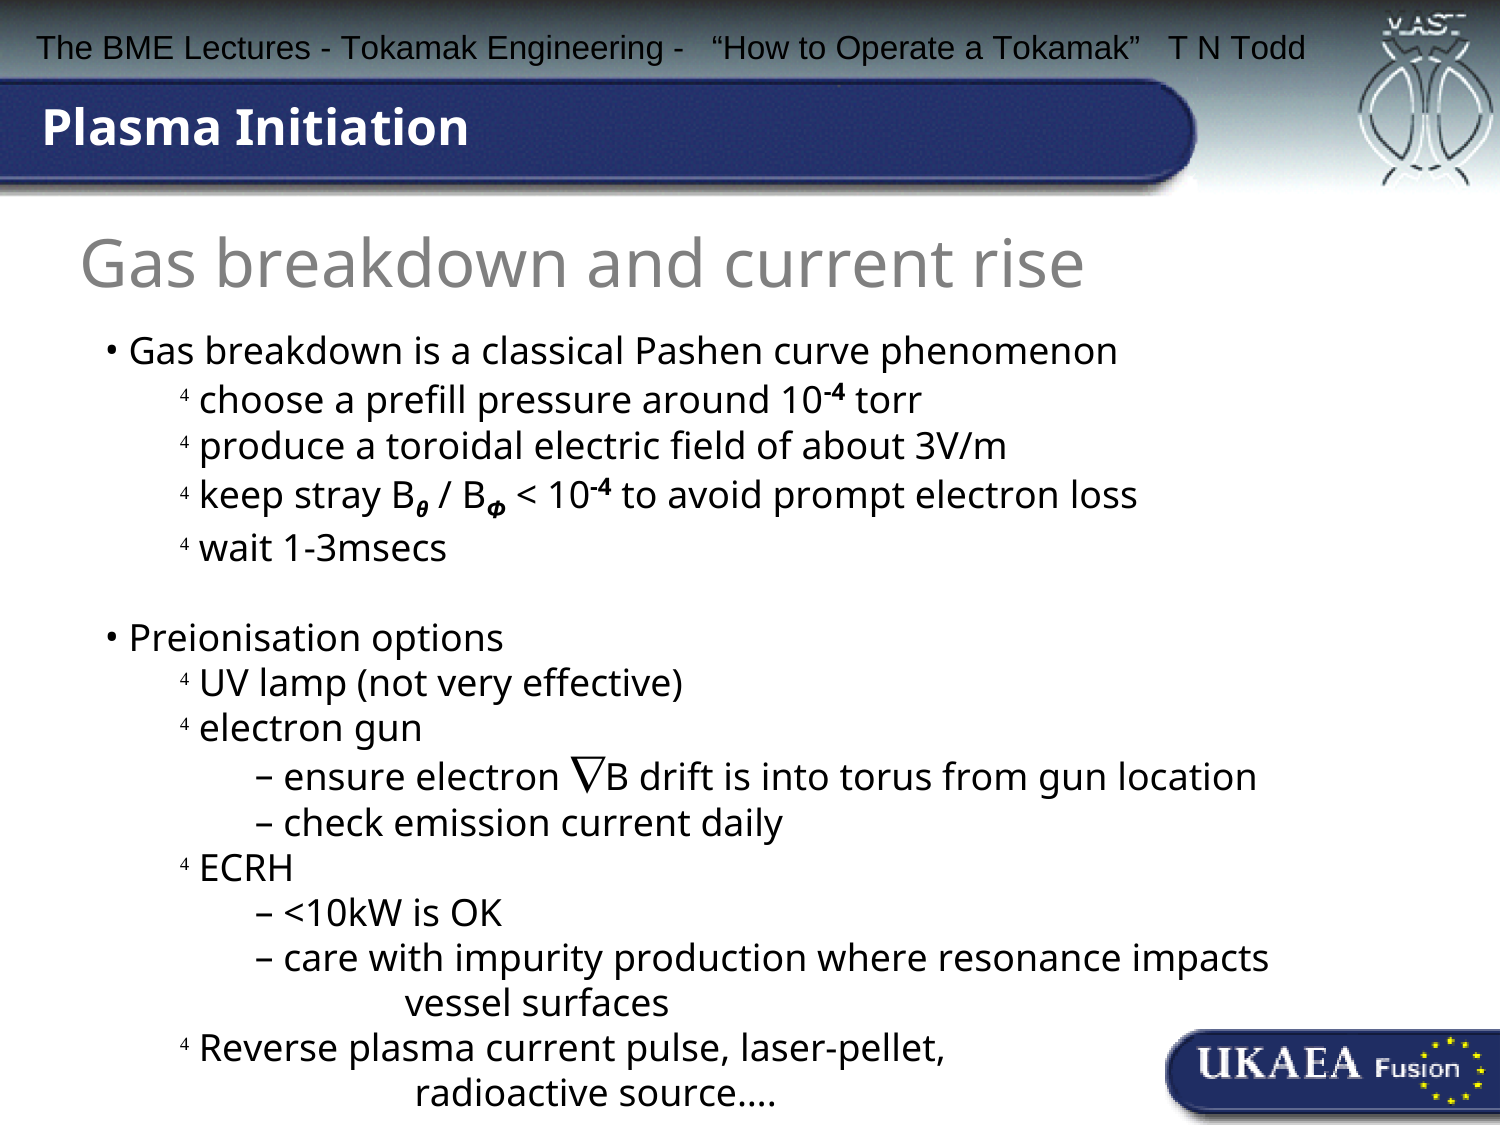

Plasma Initiation
The BME Lectures - Tokamak Engineering - “How to Operate a Tokamak” T N Todd
Gas breakdown and current rise
 Gas breakdown is a classical Pashen curve phenomenon
 choose a prefill pressure around 10-4 torr
 produce a toroidal electric field of about 3V/m
 keep stray Bθ / BΦ < 10-4 to avoid prompt electron loss
 wait 1-3msecs
 Preionisation options
 UV lamp (not very effective)
 electron gun
 ensure electron B drift is into torus from gun location
 check emission current daily
 ECRH
 <10kW is OK
 care with impurity production where resonance impacts 	vessel surfaces
 Reverse plasma current pulse, laser-pellet,				 radioactive source….